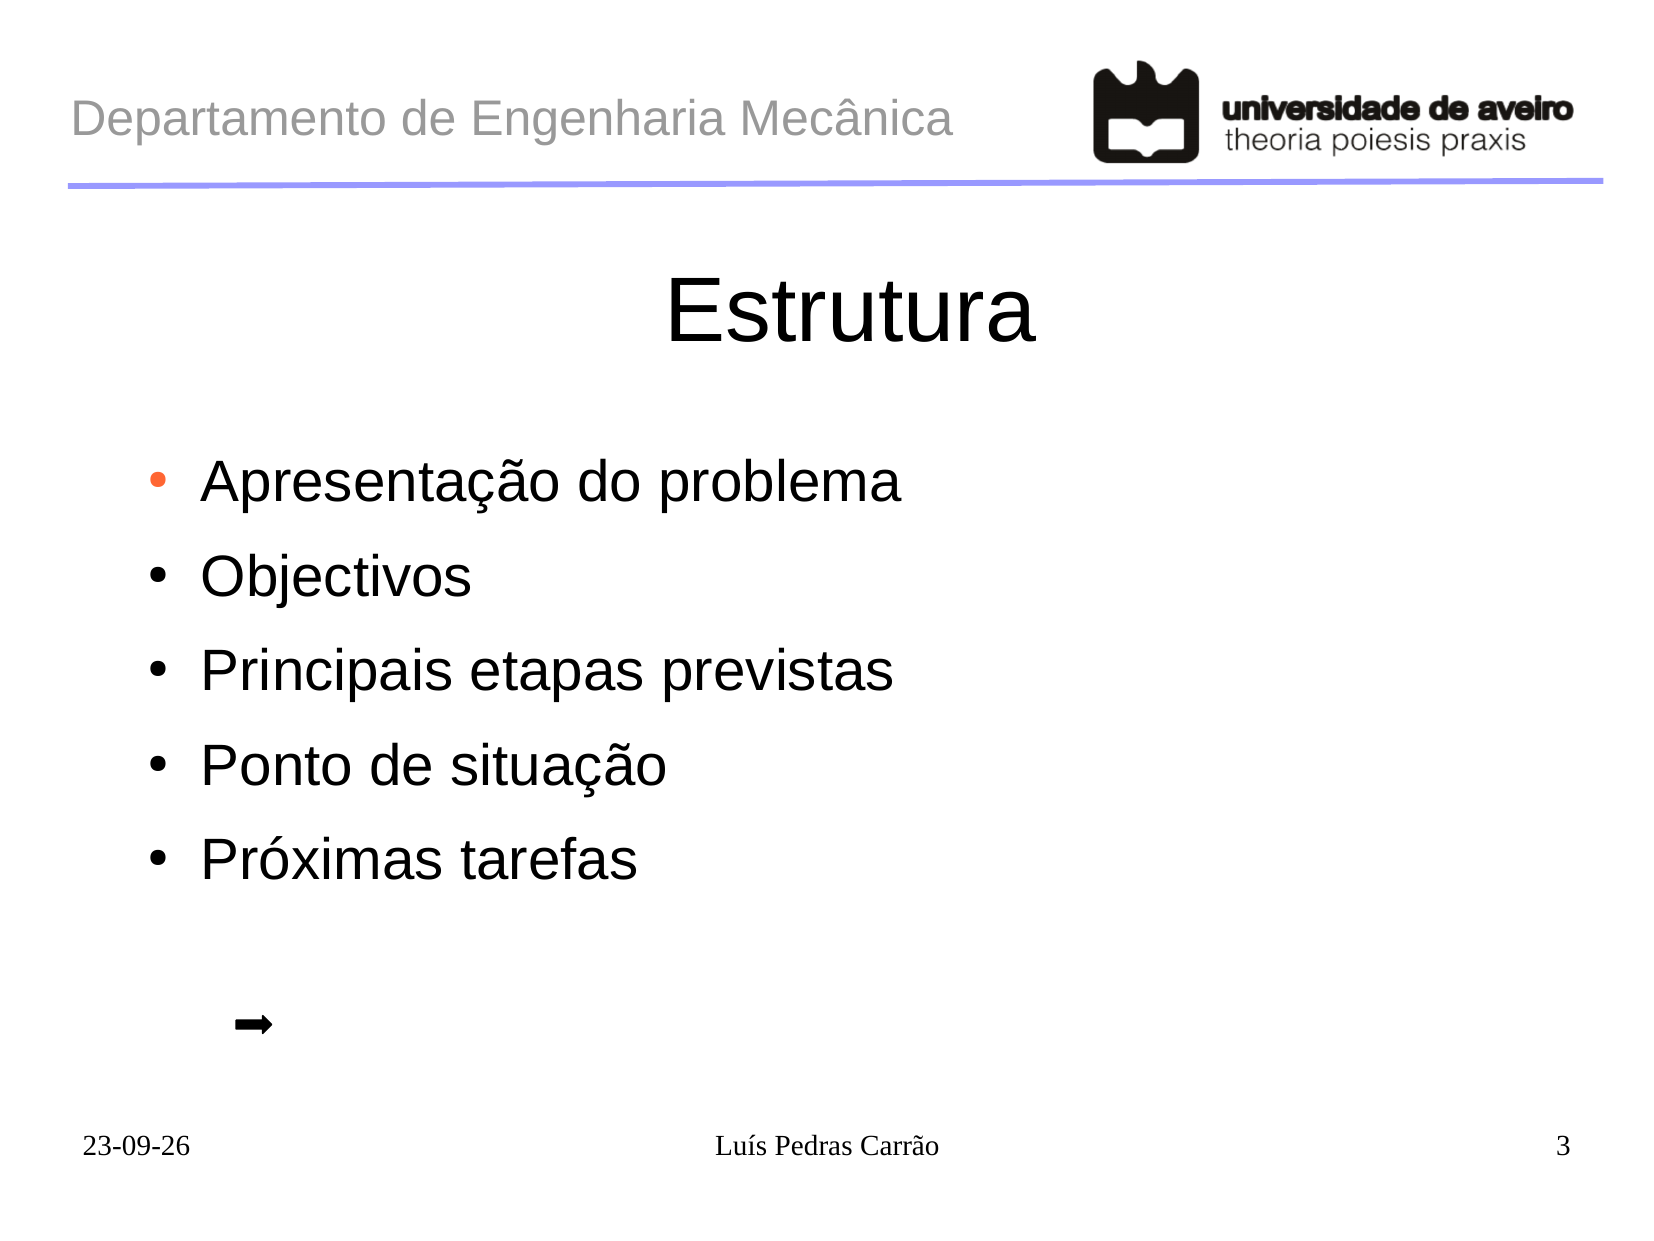

Departamento de Engenharia Mecânica
# Estrutura
Apresentação do problema
Objectivos
Principais etapas previstas
Ponto de situação
Próximas tarefas
Luís Pedras Carrão
3